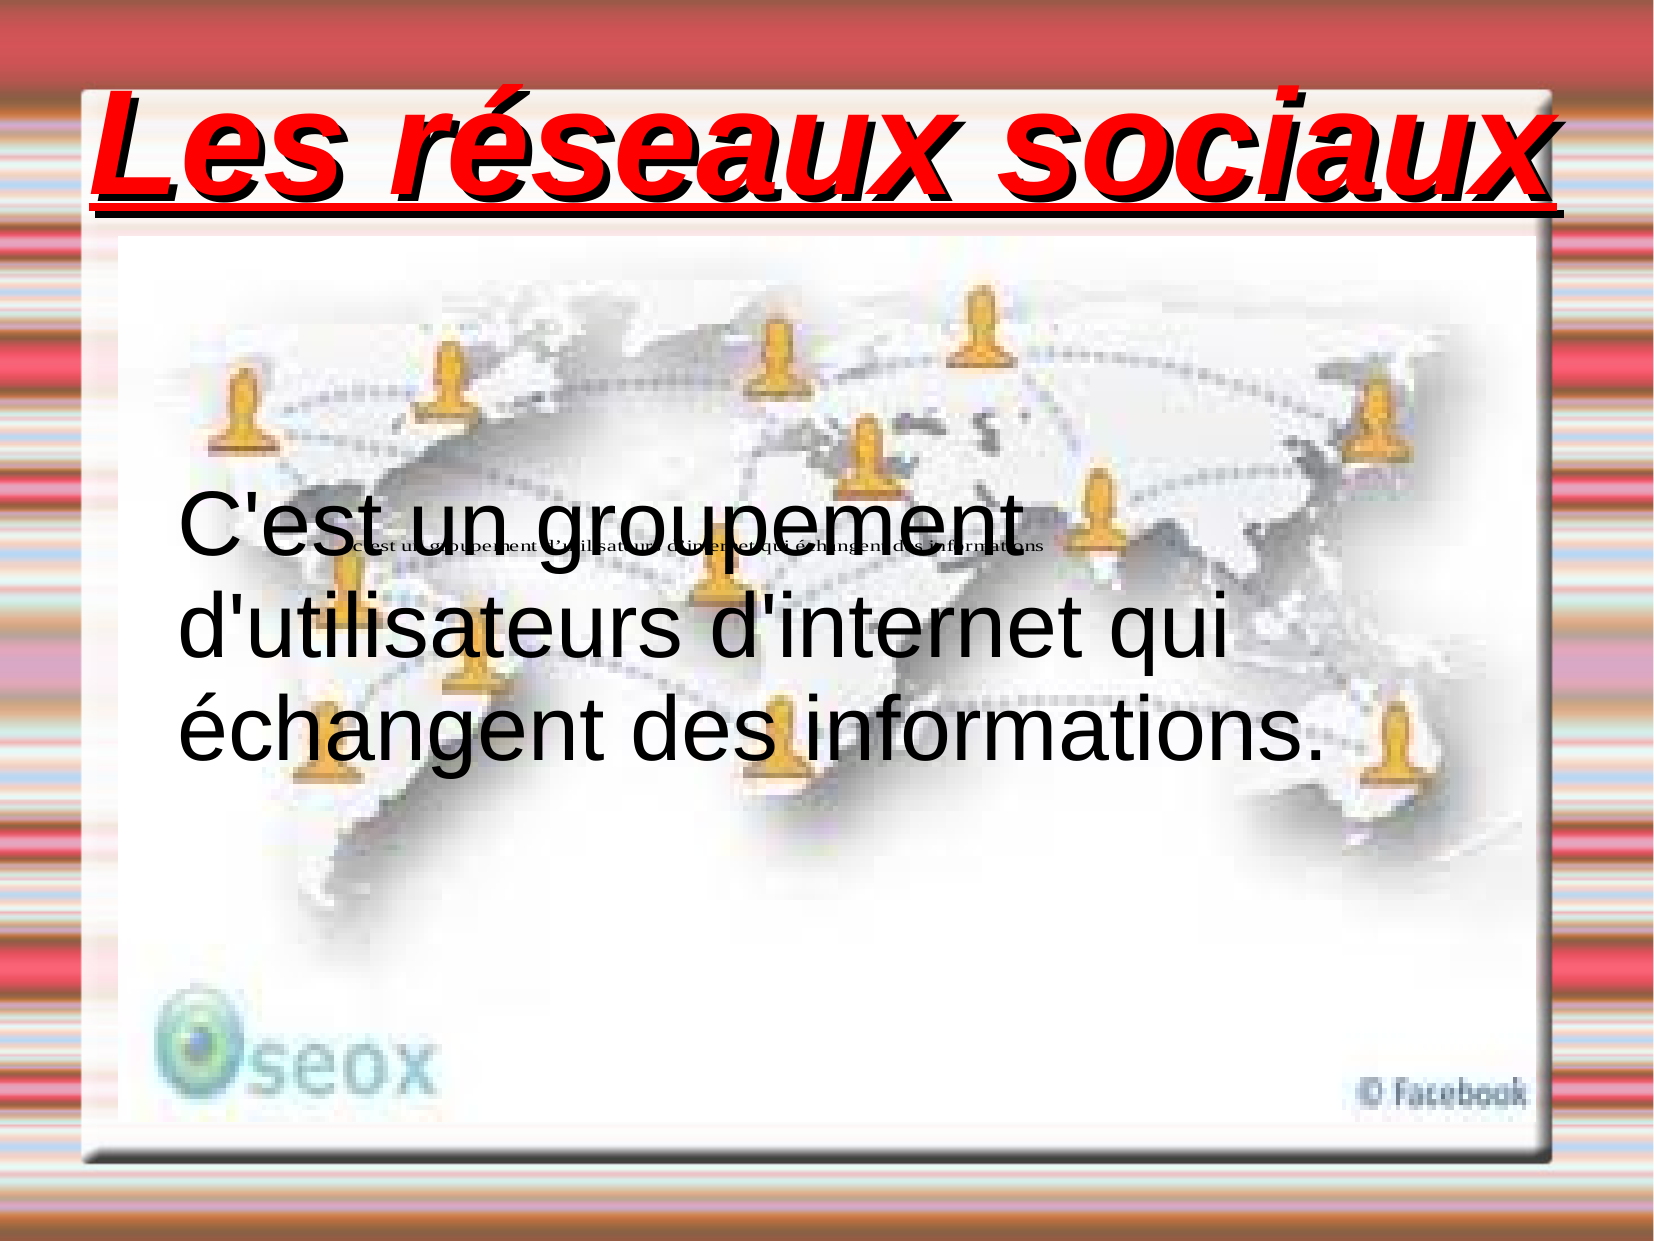

Les réseaux sociaux
C'est un groupement d'utilisateurs d'internet qui échangent des informations.